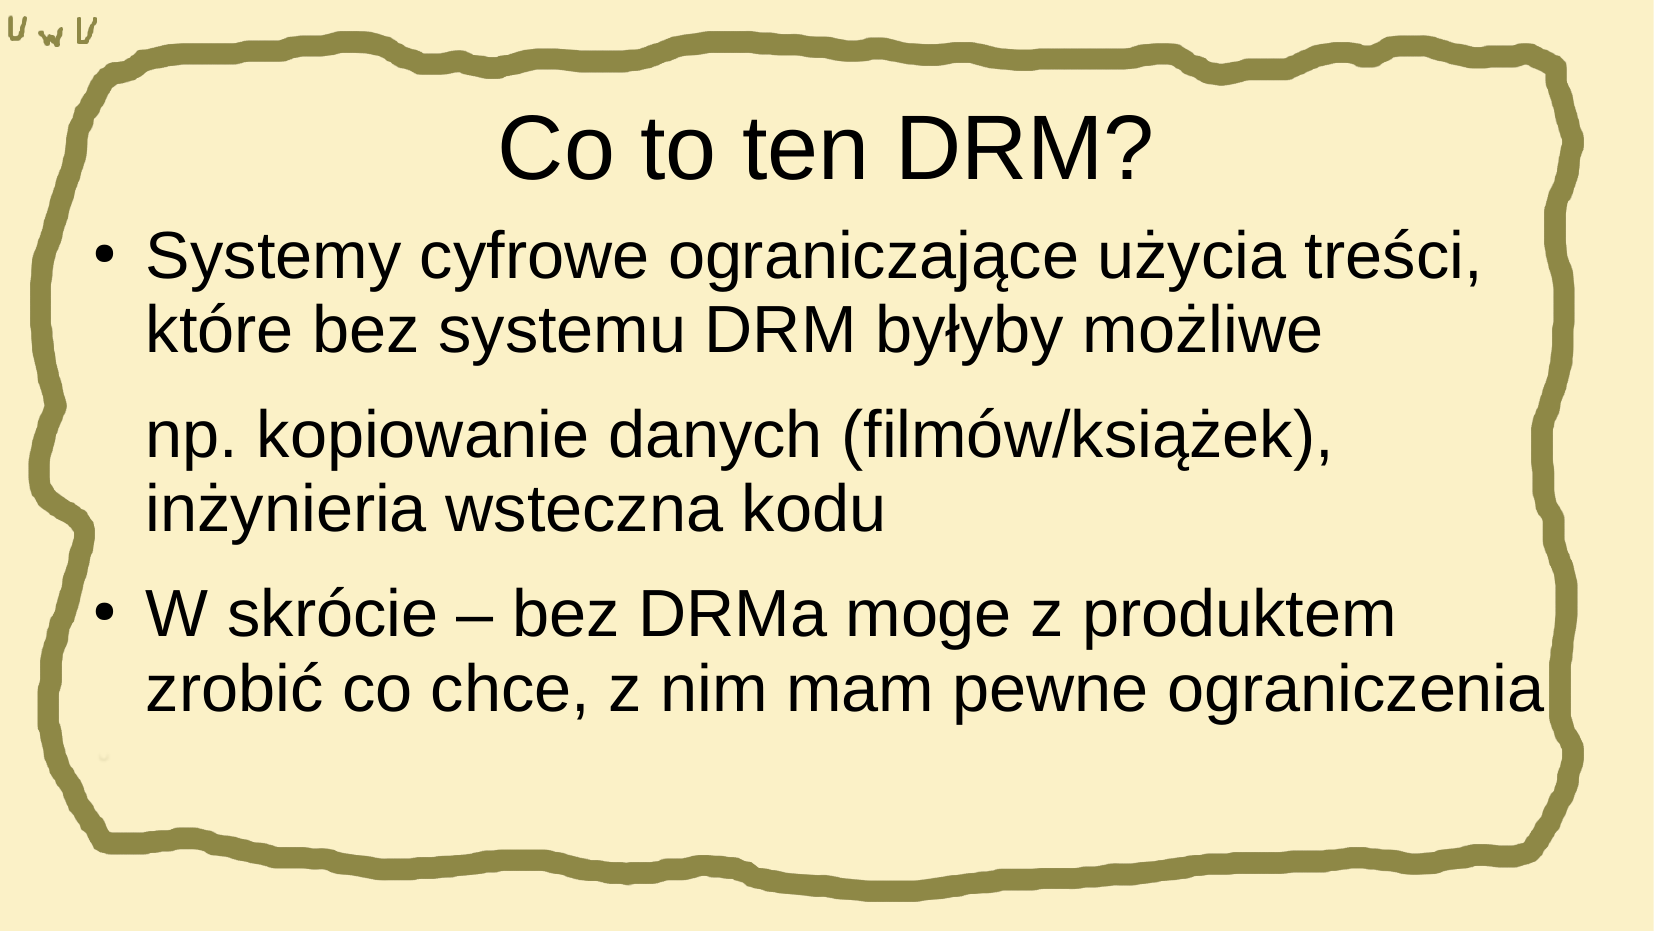

# Co to ten DRM?
Systemy cyfrowe ograniczające użycia treści, które bez systemu DRM byłyby możliwe
np. kopiowanie danych (filmów/książek), inżynieria wsteczna kodu
W skrócie – bez DRMa moge z produktem zrobić co chce, z nim mam pewne ograniczenia